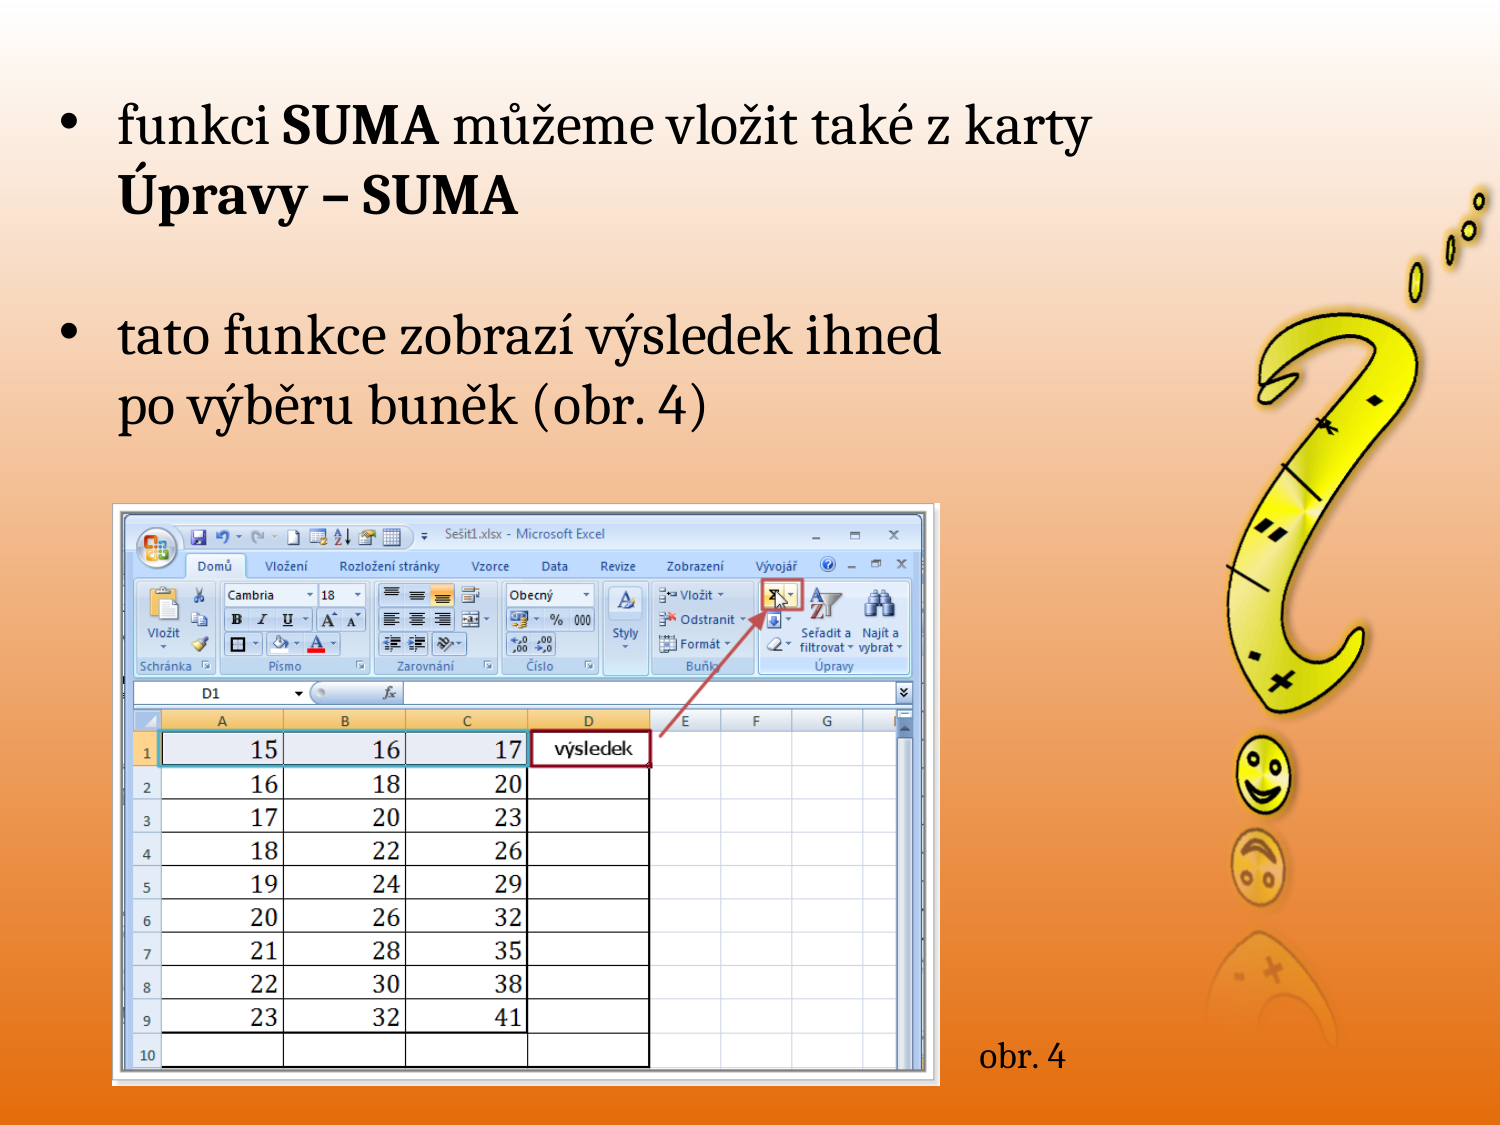

funkci SUMA můžeme vložit také z karty Úpravy – SUMA
tato funkce zobrazí výsledek ihned
	po výběru buněk (obr. 4)
obr. 4